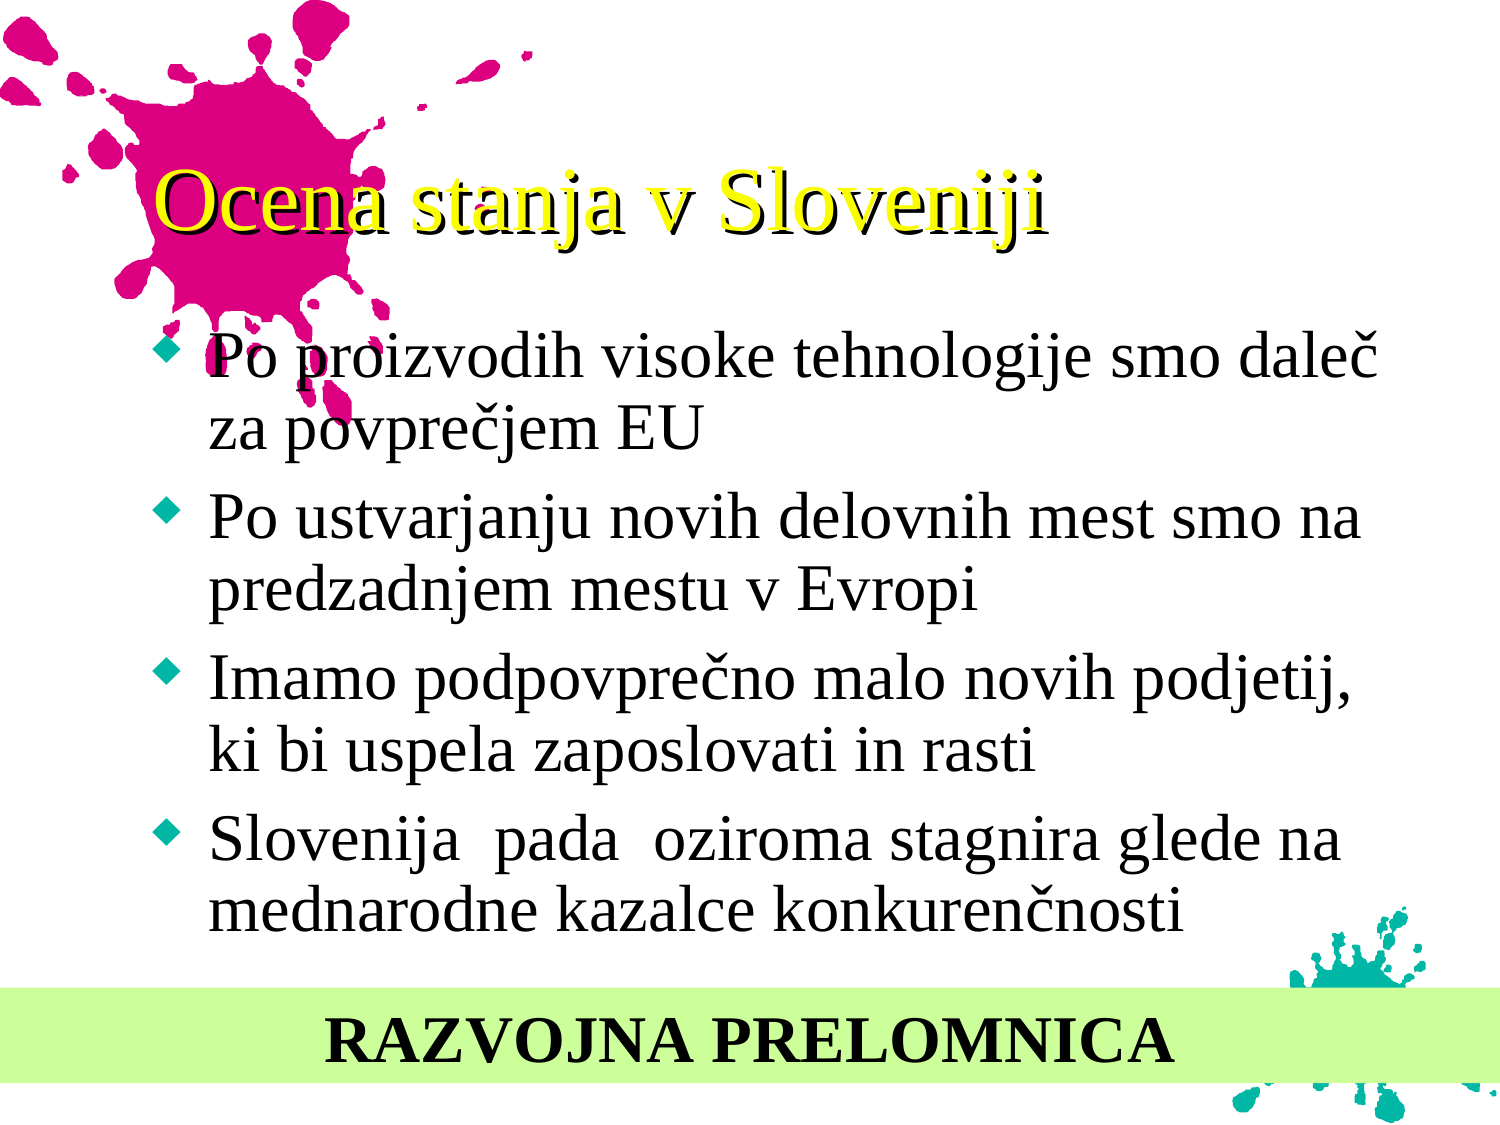

# Ocena stanja v Sloveniji
Po proizvodih visoke tehnologije smo daleč za povprečjem EU
Po ustvarjanju novih delovnih mest smo na predzadnjem mestu v Evropi
Imamo podpovprečno malo novih podjetij, ki bi uspela zaposlovati in rasti
Slovenija pada oziroma stagnira glede na mednarodne kazalce konkurenčnosti
RAZVOJNA PRELOMNICA